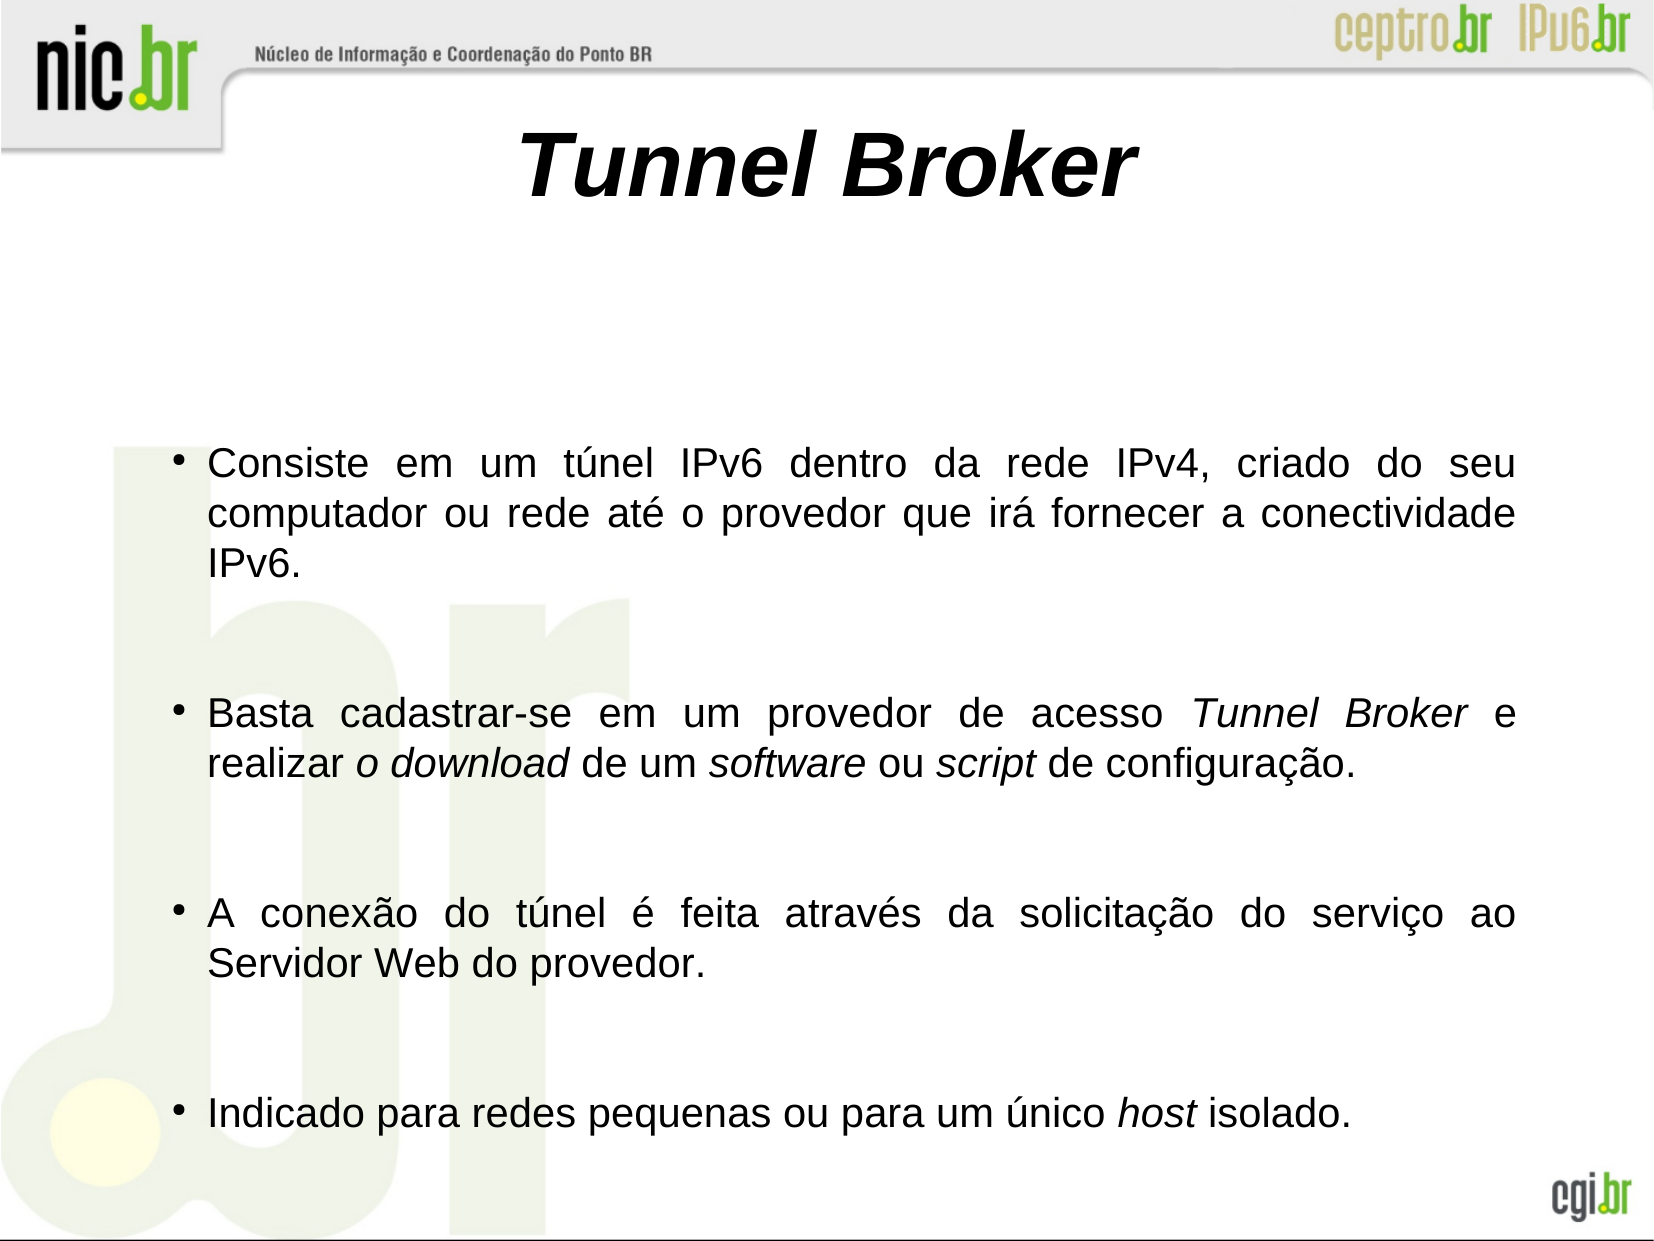

Tunnel Broker
Consiste em um túnel IPv6 dentro da rede IPv4, criado do seu computador ou rede até o provedor que irá fornecer a conectividade IPv6.
Basta cadastrar-se em um provedor de acesso Tunnel Broker e realizar o download de um software ou script de configuração.
A conexão do túnel é feita através da solicitação do serviço ao Servidor Web do provedor.
Indicado para redes pequenas ou para um único host isolado.